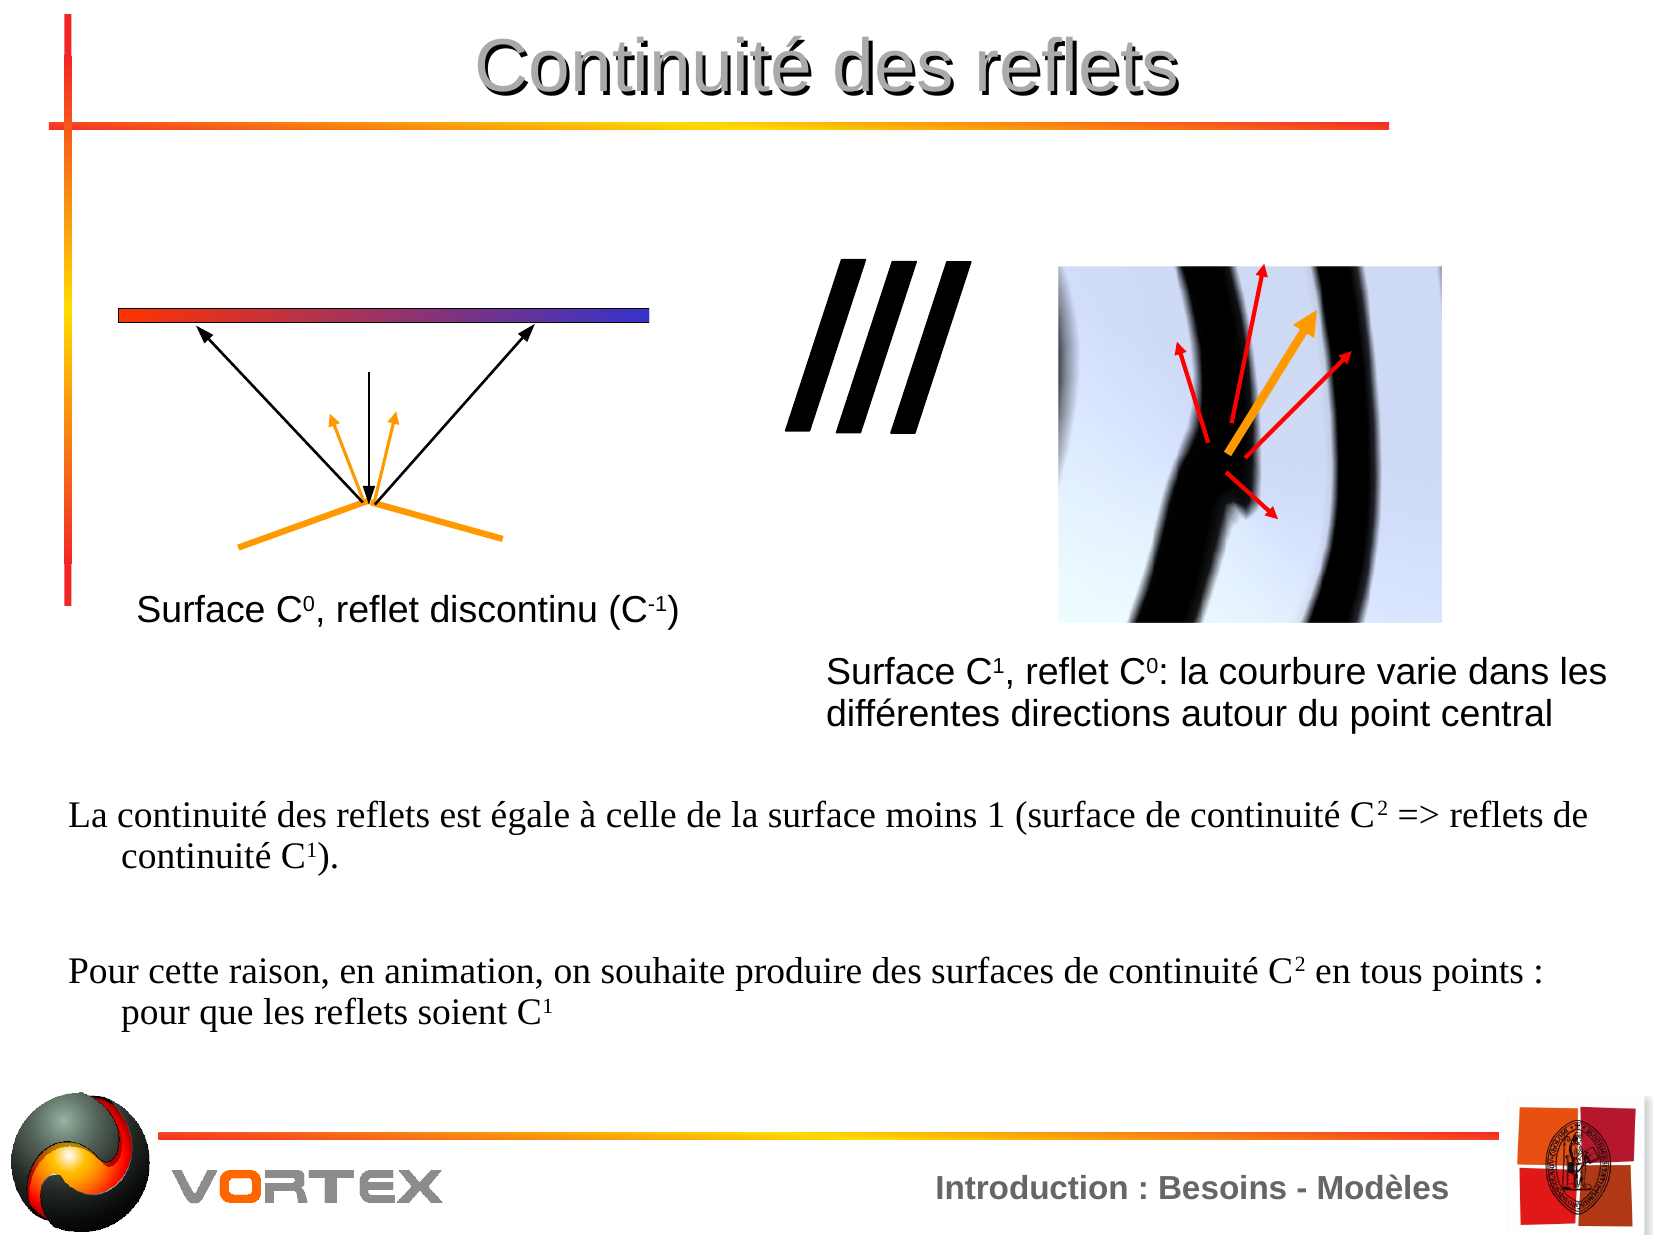

# Continuité des reflets
La continuité des reflets est égale à celle de la surface moins 1 (surface de continuité C2 => reflets de continuité C1).
Pour cette raison, en animation, on souhaite produire des surfaces de continuité C2 en tous points : pour que les reflets soient C1
Surface C0, reflet discontinu (C-1)
Surface C1, reflet C0: la courbure varie dans les différentes directions autour du point central